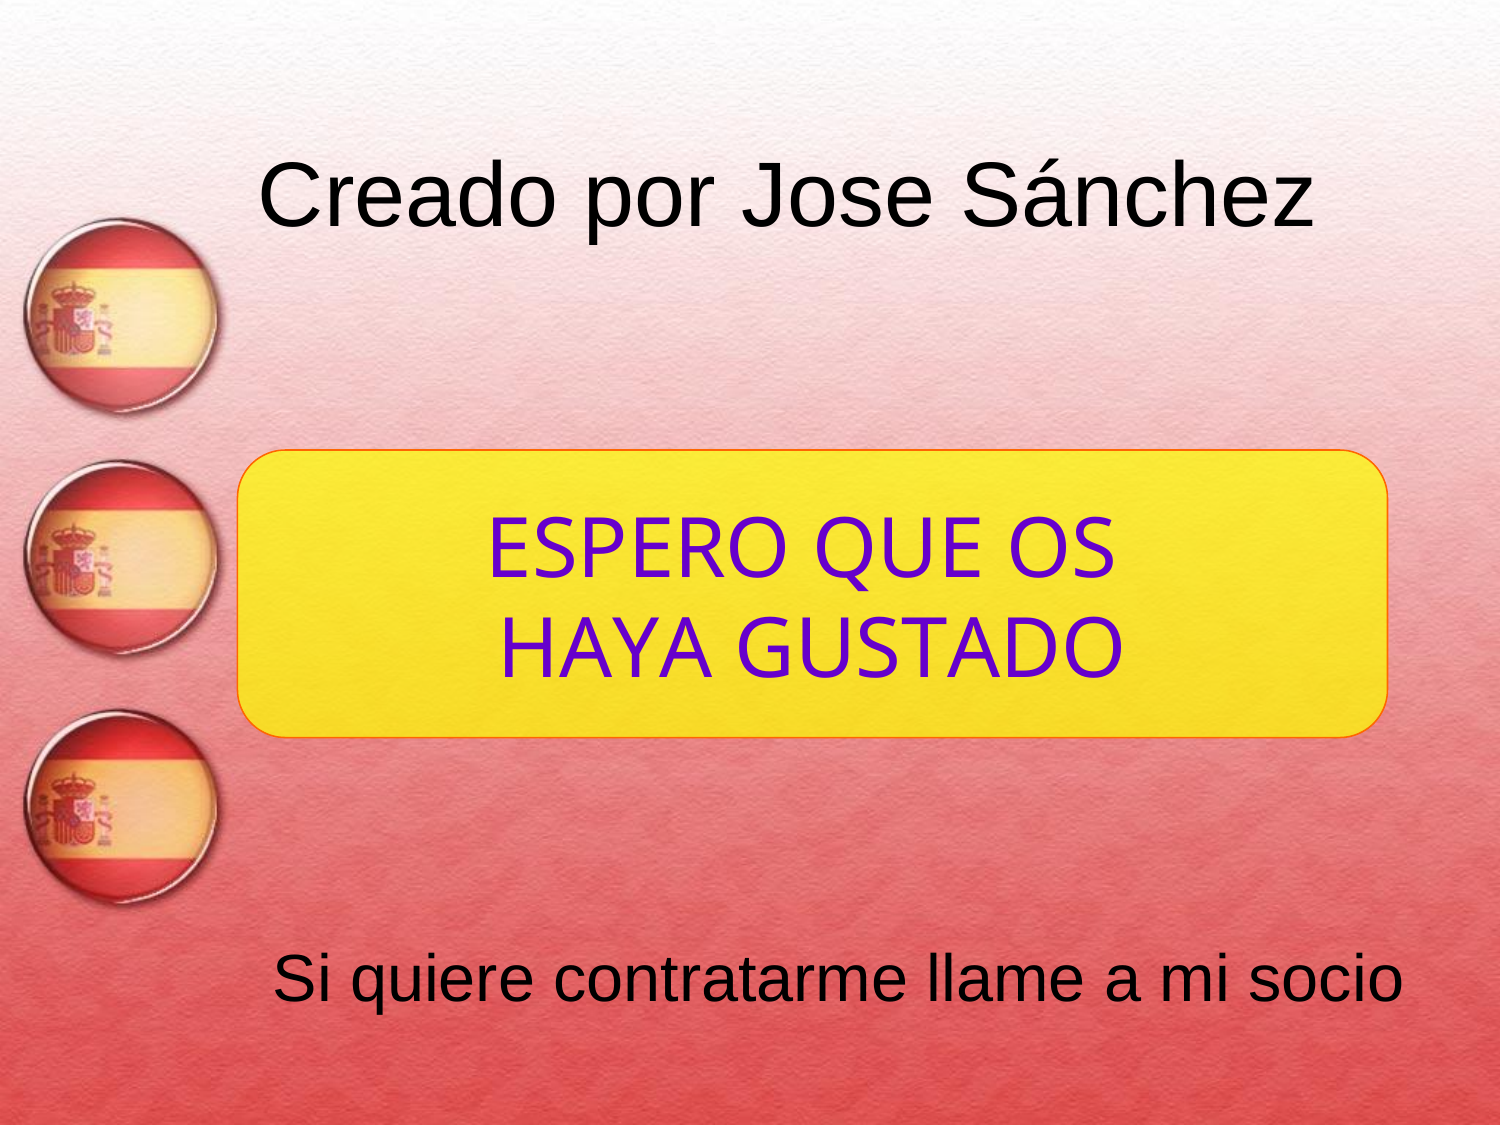

# Creado por Jose Sánchez
ESPERO QUE OS
HAYA GUSTADO
Si quiere contratarme llame a mi socio
41